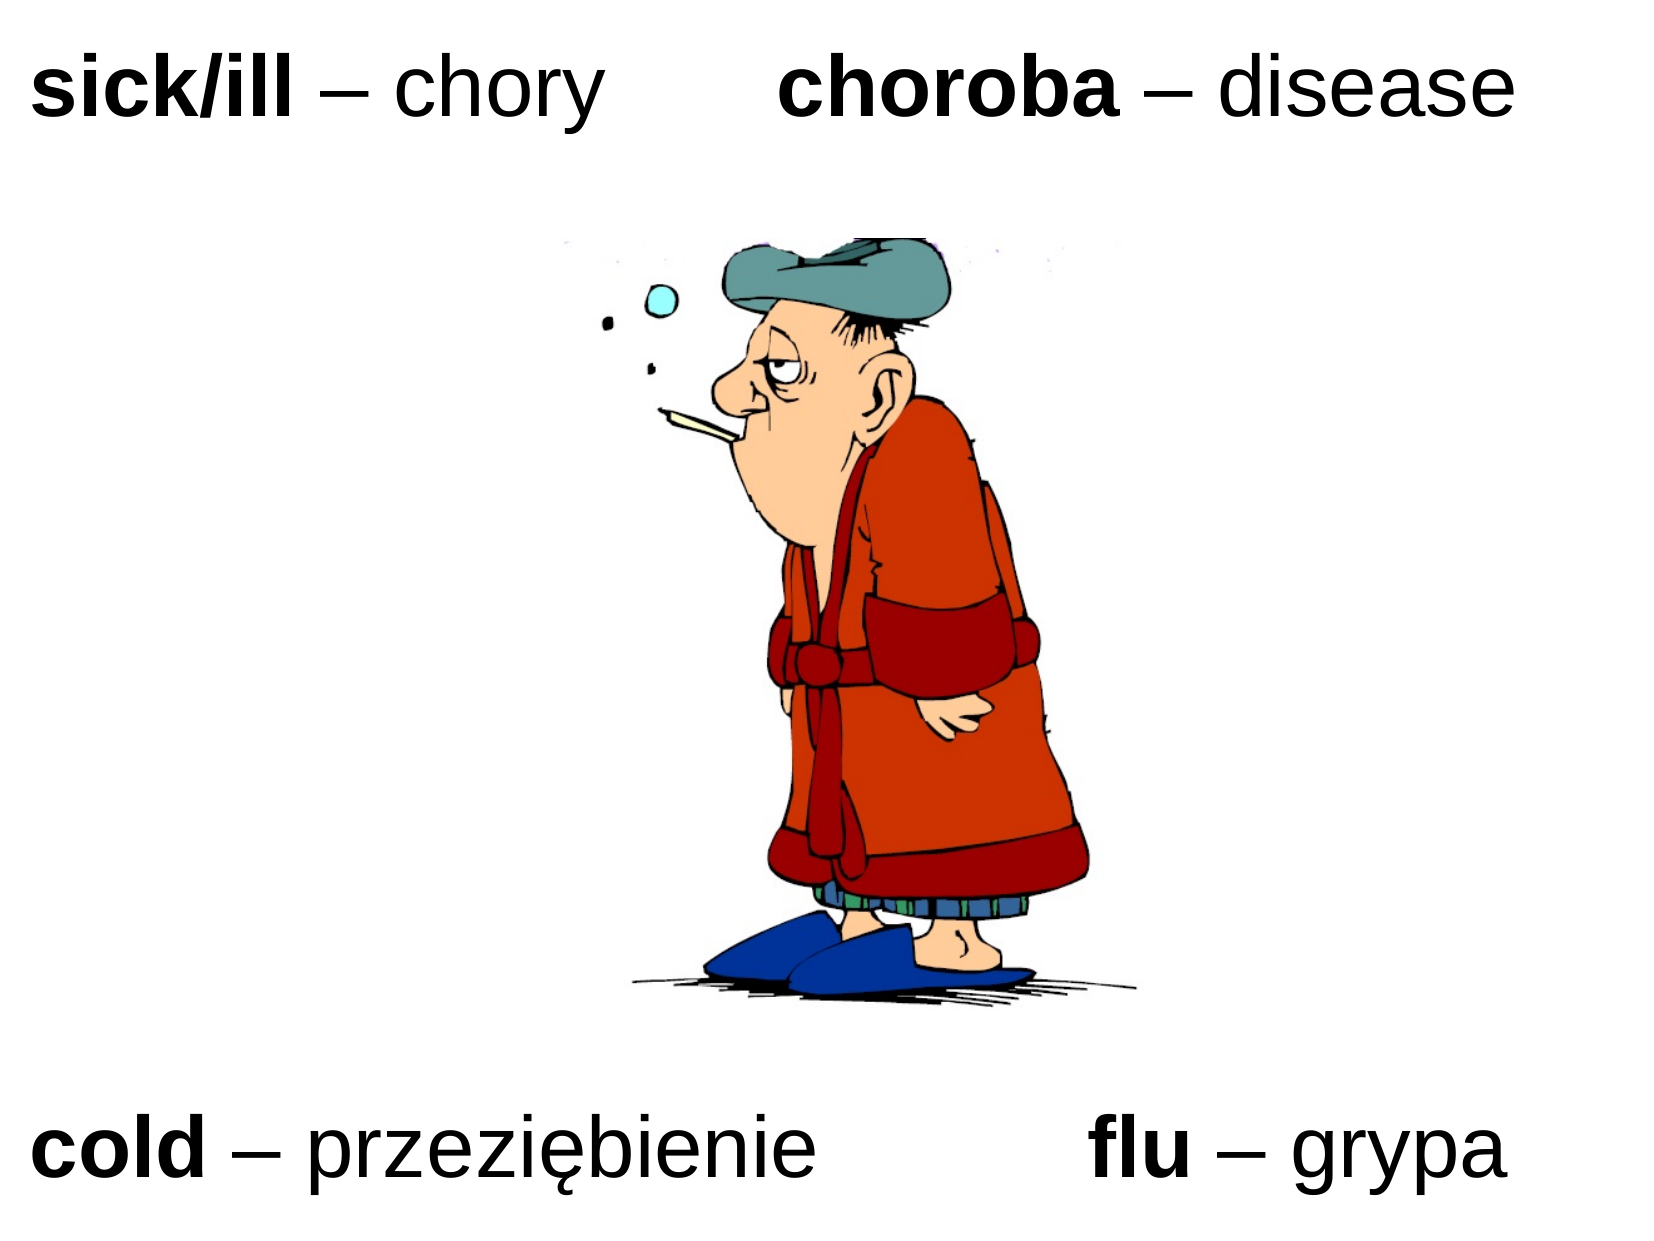

# sick/ill – chory choroba – disease
cold – przeziębienie flu – grypa